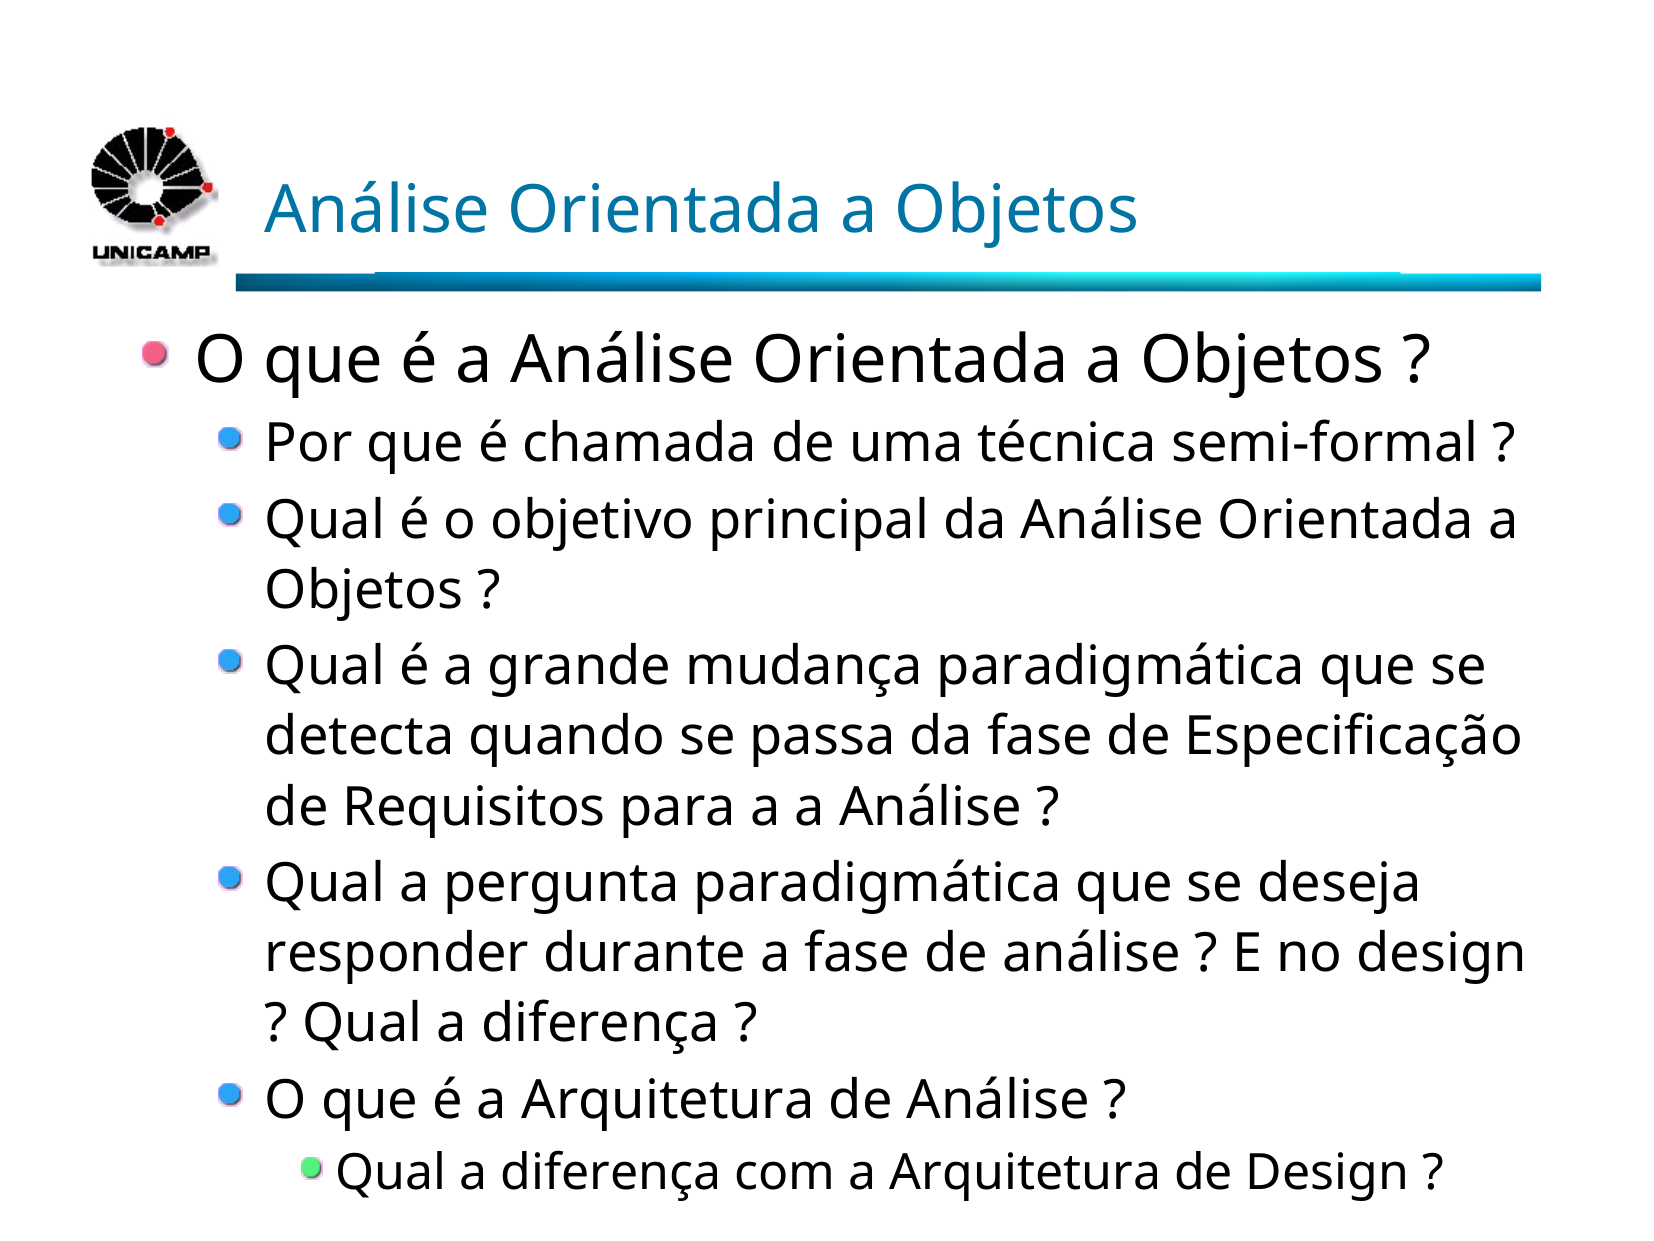

# Análise Orientada a Objetos
O que é a Análise Orientada a Objetos ?
Por que é chamada de uma técnica semi-formal ?
Qual é o objetivo principal da Análise Orientada a Objetos ?
Qual é a grande mudança paradigmática que se detecta quando se passa da fase de Especificação de Requisitos para a a Análise ?
Qual a pergunta paradigmática que se deseja responder durante a fase de análise ? E no design ? Qual a diferença ?
O que é a Arquitetura de Análise ?
Qual a diferença com a Arquitetura de Design ?